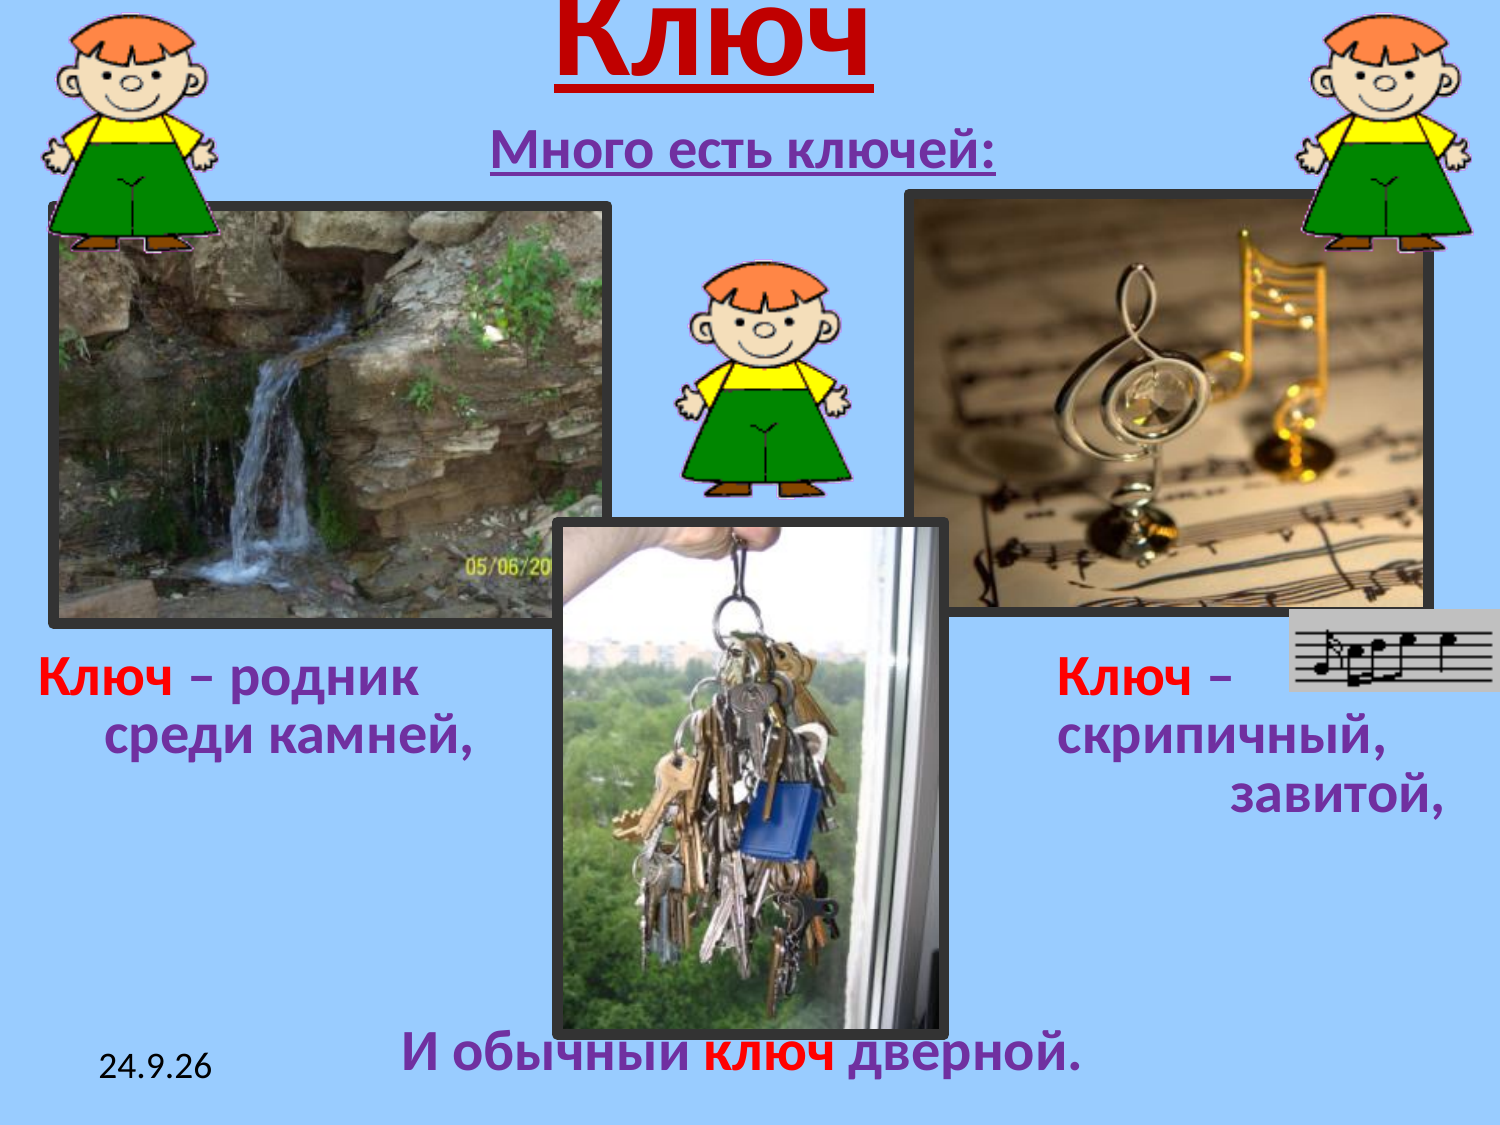

Ключ
 Много есть ключей:
Ключ – родник
 среди камней,
Ключ –
скрипичный,
 завитой,
И обычный ключ дверной.